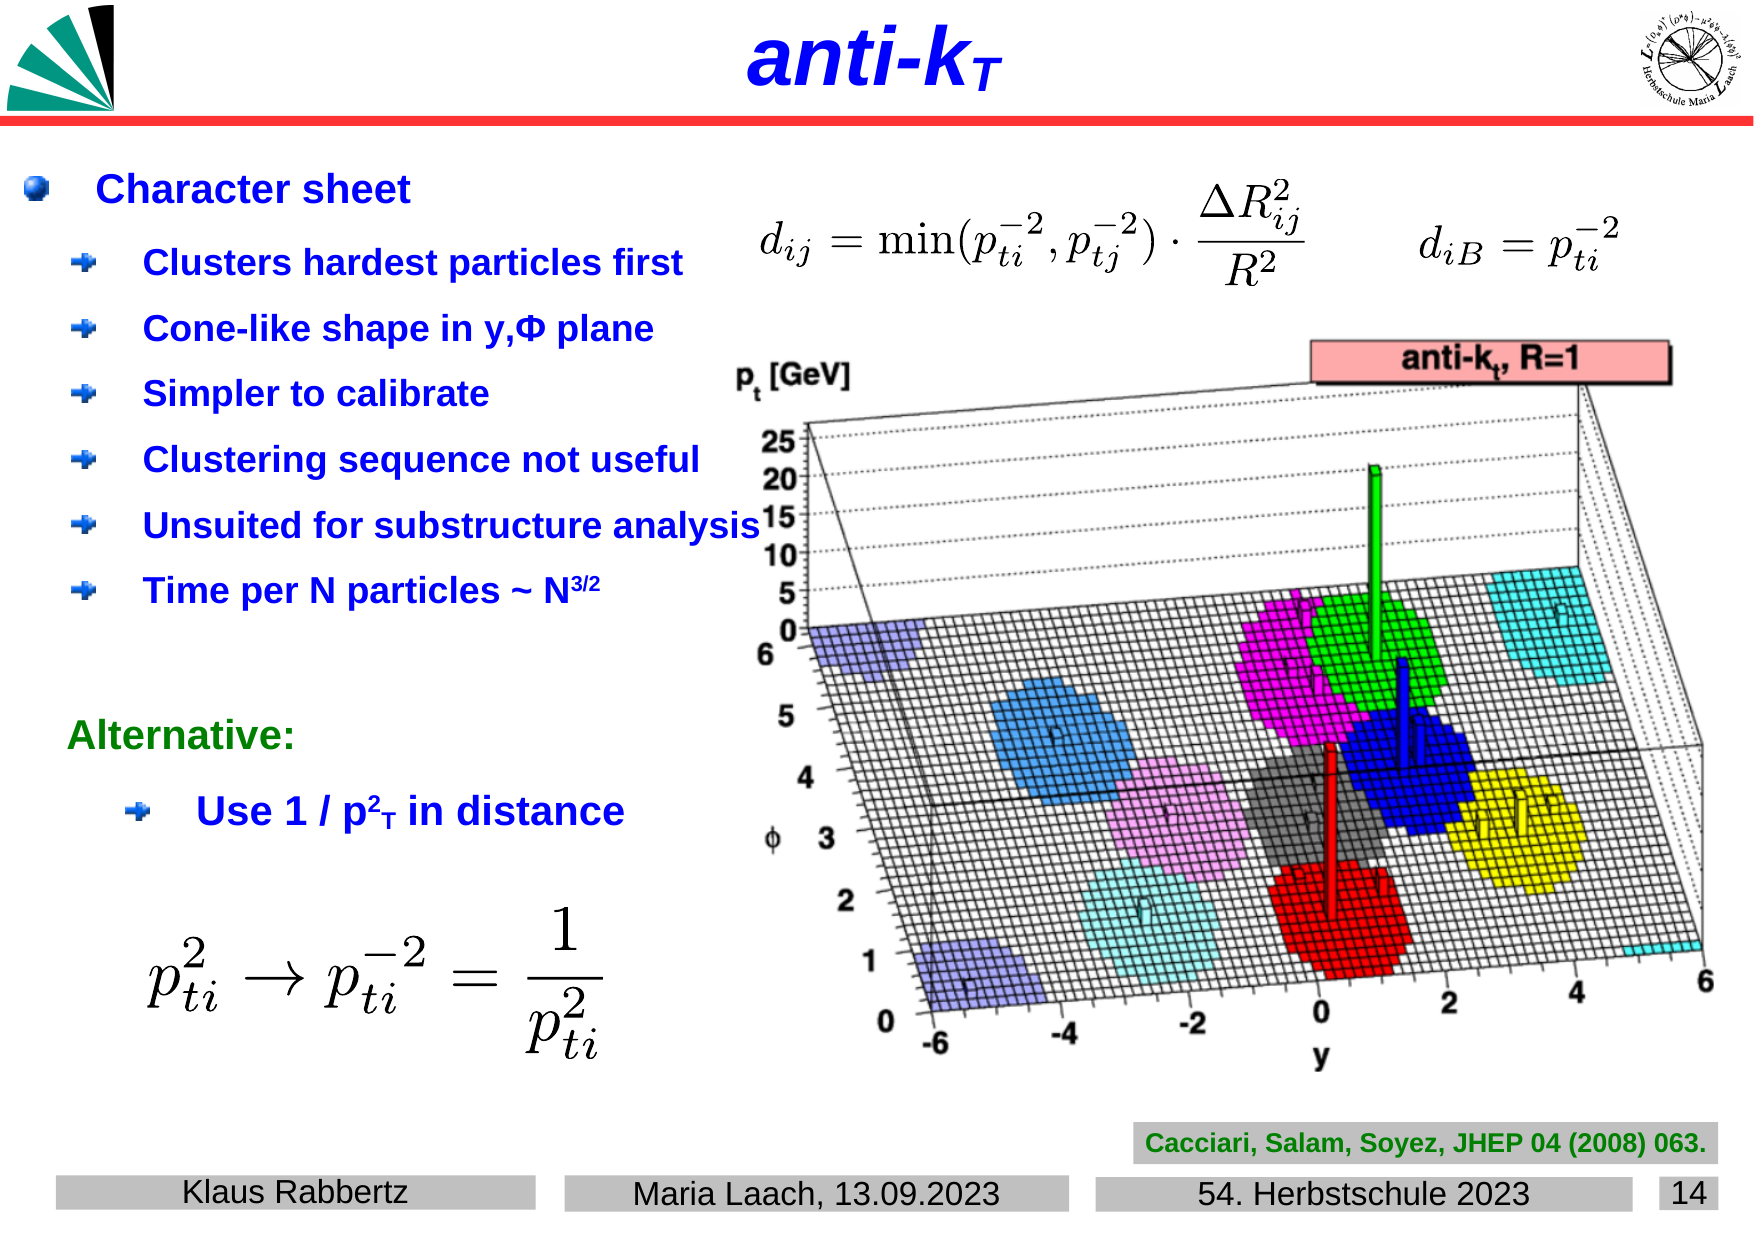

# anti-kT
Character sheet
Clusters hardest particles first
Cone-like shape in y,Φ plane
Simpler to calibrate
Clustering sequence not useful
Unsuited for substructure analysis
Time per N particles ~ N3/2
Alternative:
Use 1 / p2T in distance
Cacciari, Salam, Soyez, JHEP 04 (2008) 063.